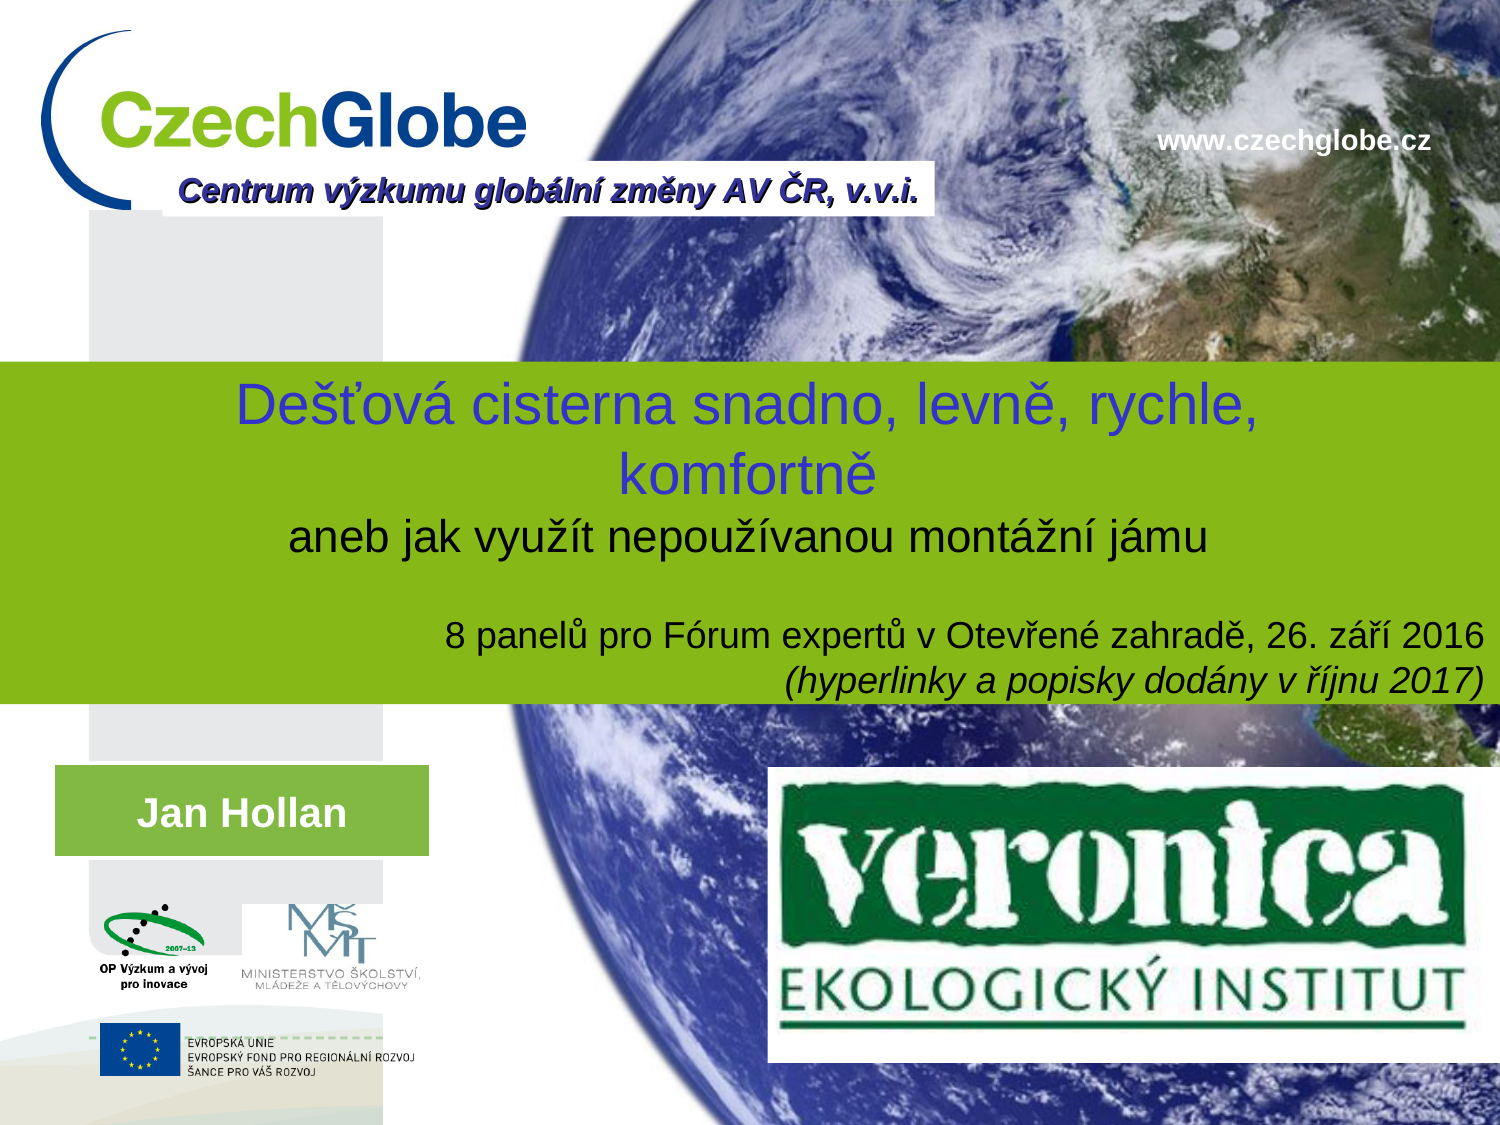

www.czechglobe.cz
Centrum výzkumu globální změny AV ČR, v.v.i.
# Dešťová cisterna snadno, levně, rychle, komfortně aneb jak využít nepoužívanou montážní jámu
8 panelů pro Fórum expertů v Otevřené zahradě, 26. září 2016
(hyperlinky a popisky dodány v říjnu 2017)
Jan Hollan